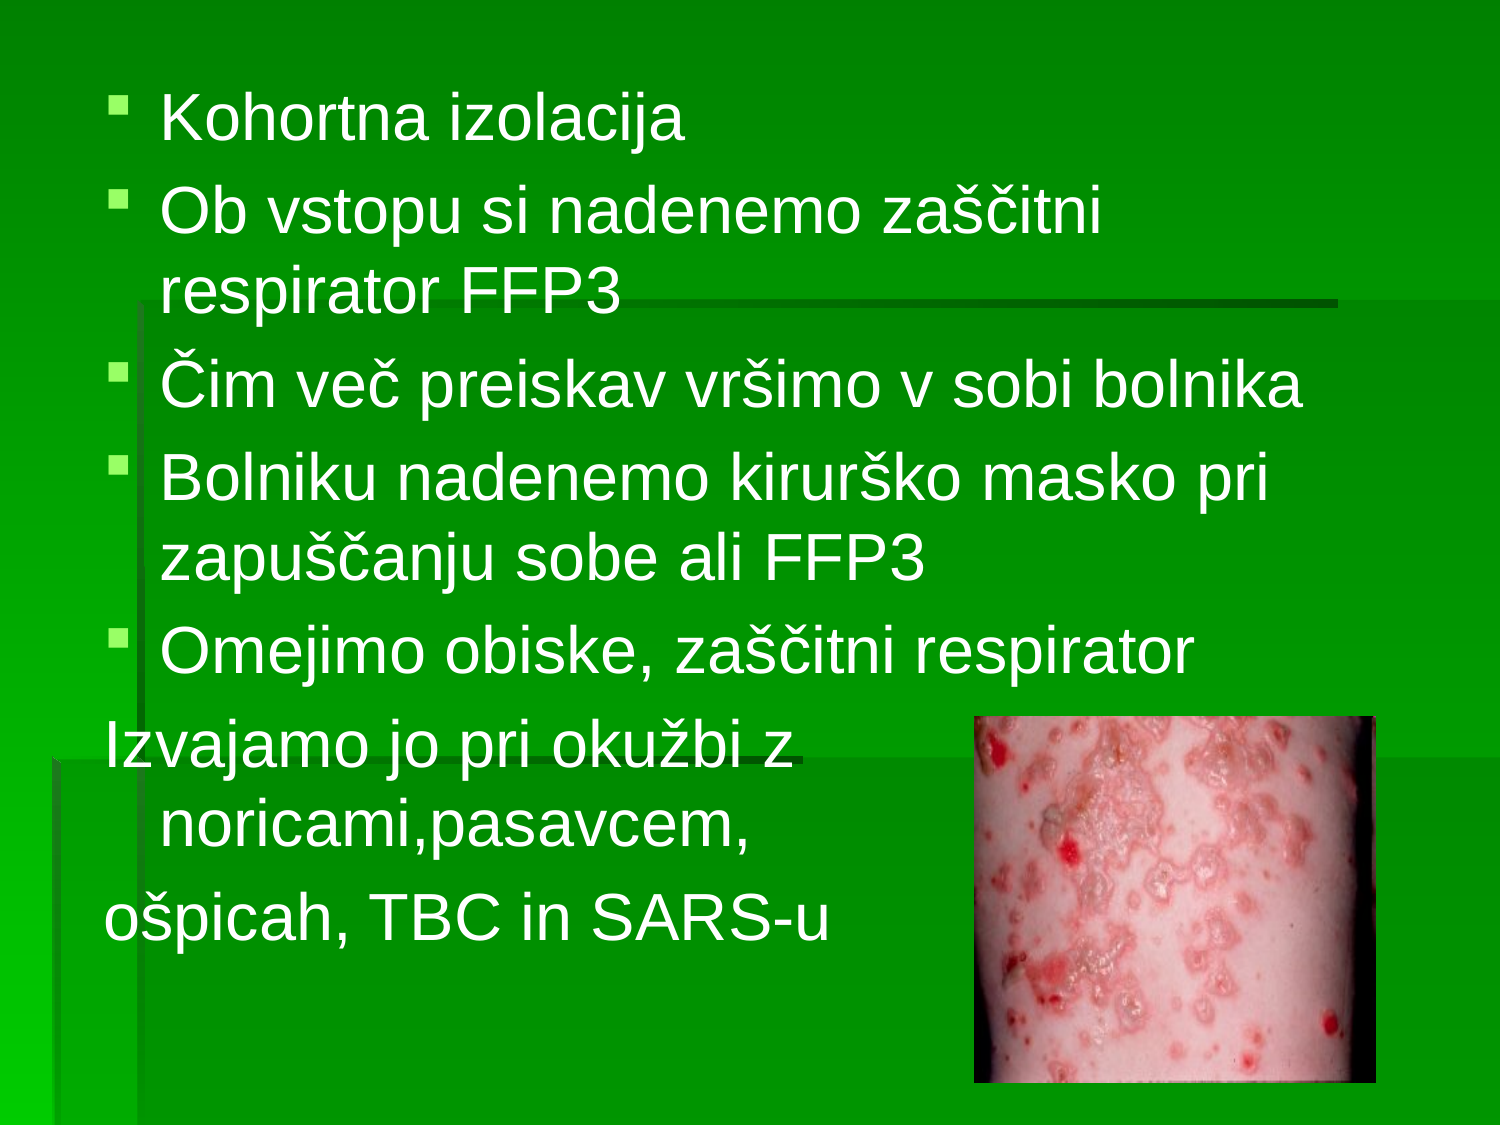

# Kohortna izolacija
Ob vstopu si nadenemo zaščitni respirator FFP3
Čim več preiskav vršimo v sobi bolnika
Bolniku nadenemo kirurško masko pri zapuščanju sobe ali FFP3
Omejimo obiske, zaščitni respirator
Izvajamo jo pri okužbi z noricami,pasavcem,
ošpicah, TBC in SARS-u